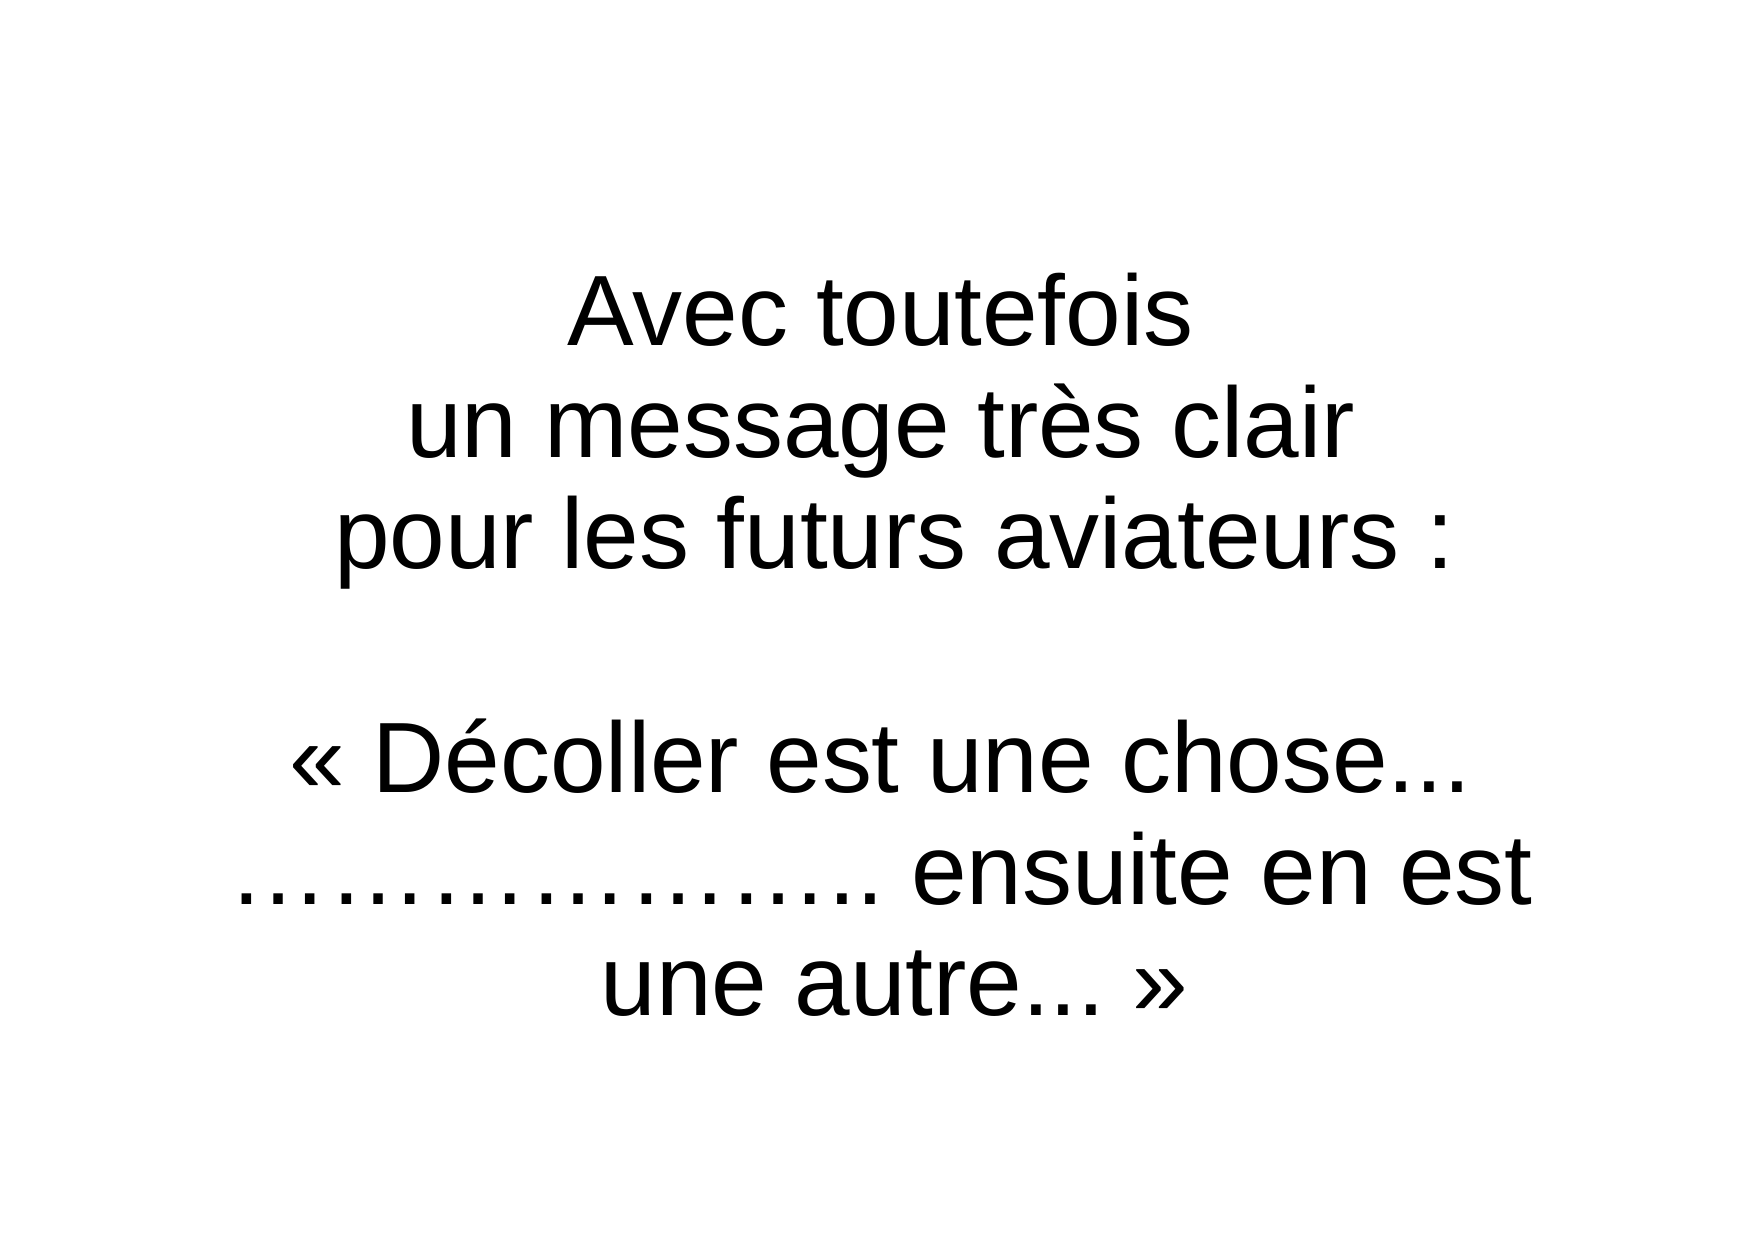

Avec toutefois
un message très clair
pour les futurs aviateurs :
« Décoller est une chose...
……………….. ensuite en est
une autre... »